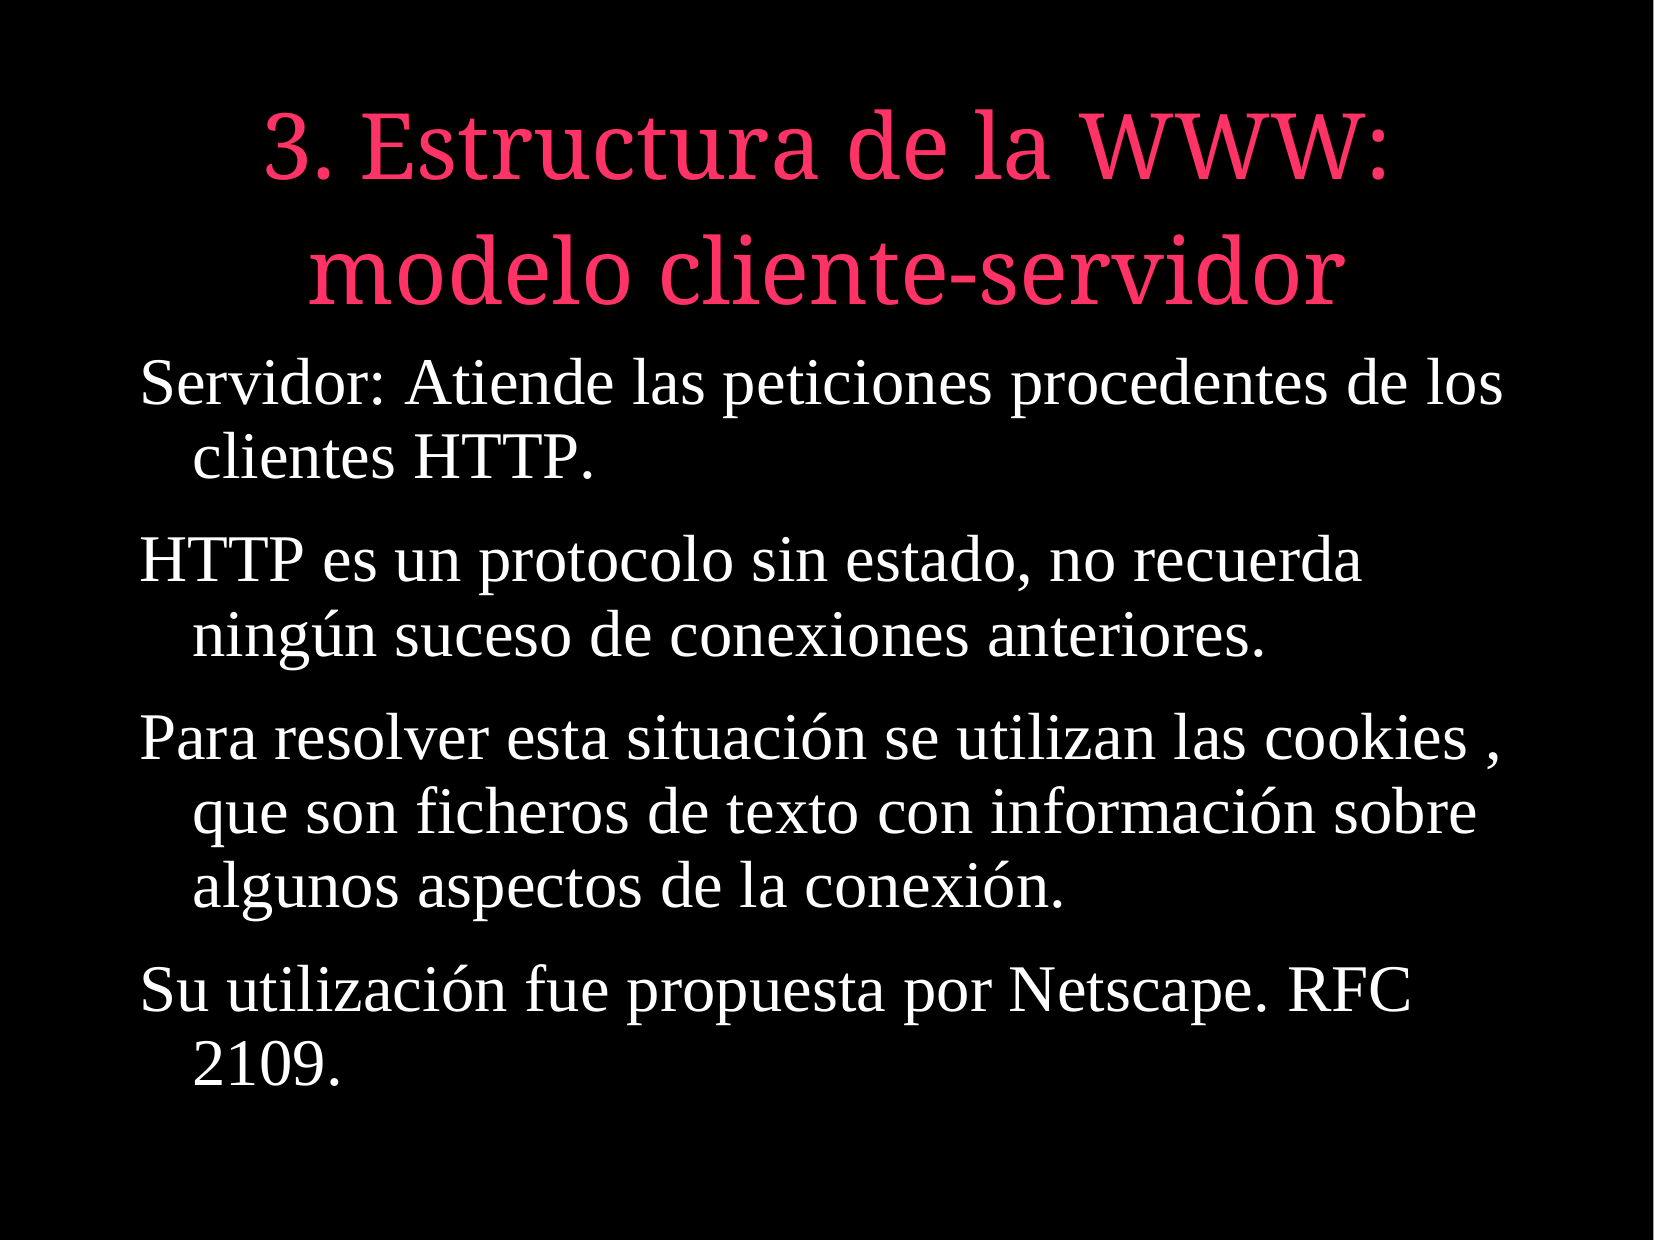

# 3. Estructura de la WWW: modelo cliente-servidor
Servidor: Atiende las peticiones procedentes de los clientes HTTP.
HTTP es un protocolo sin estado, no recuerda ningún suceso de conexiones anteriores.
Para resolver esta situación se utilizan las cookies , que son ficheros de texto con información sobre algunos aspectos de la conexión.
Su utilización fue propuesta por Netscape. RFC 2109.